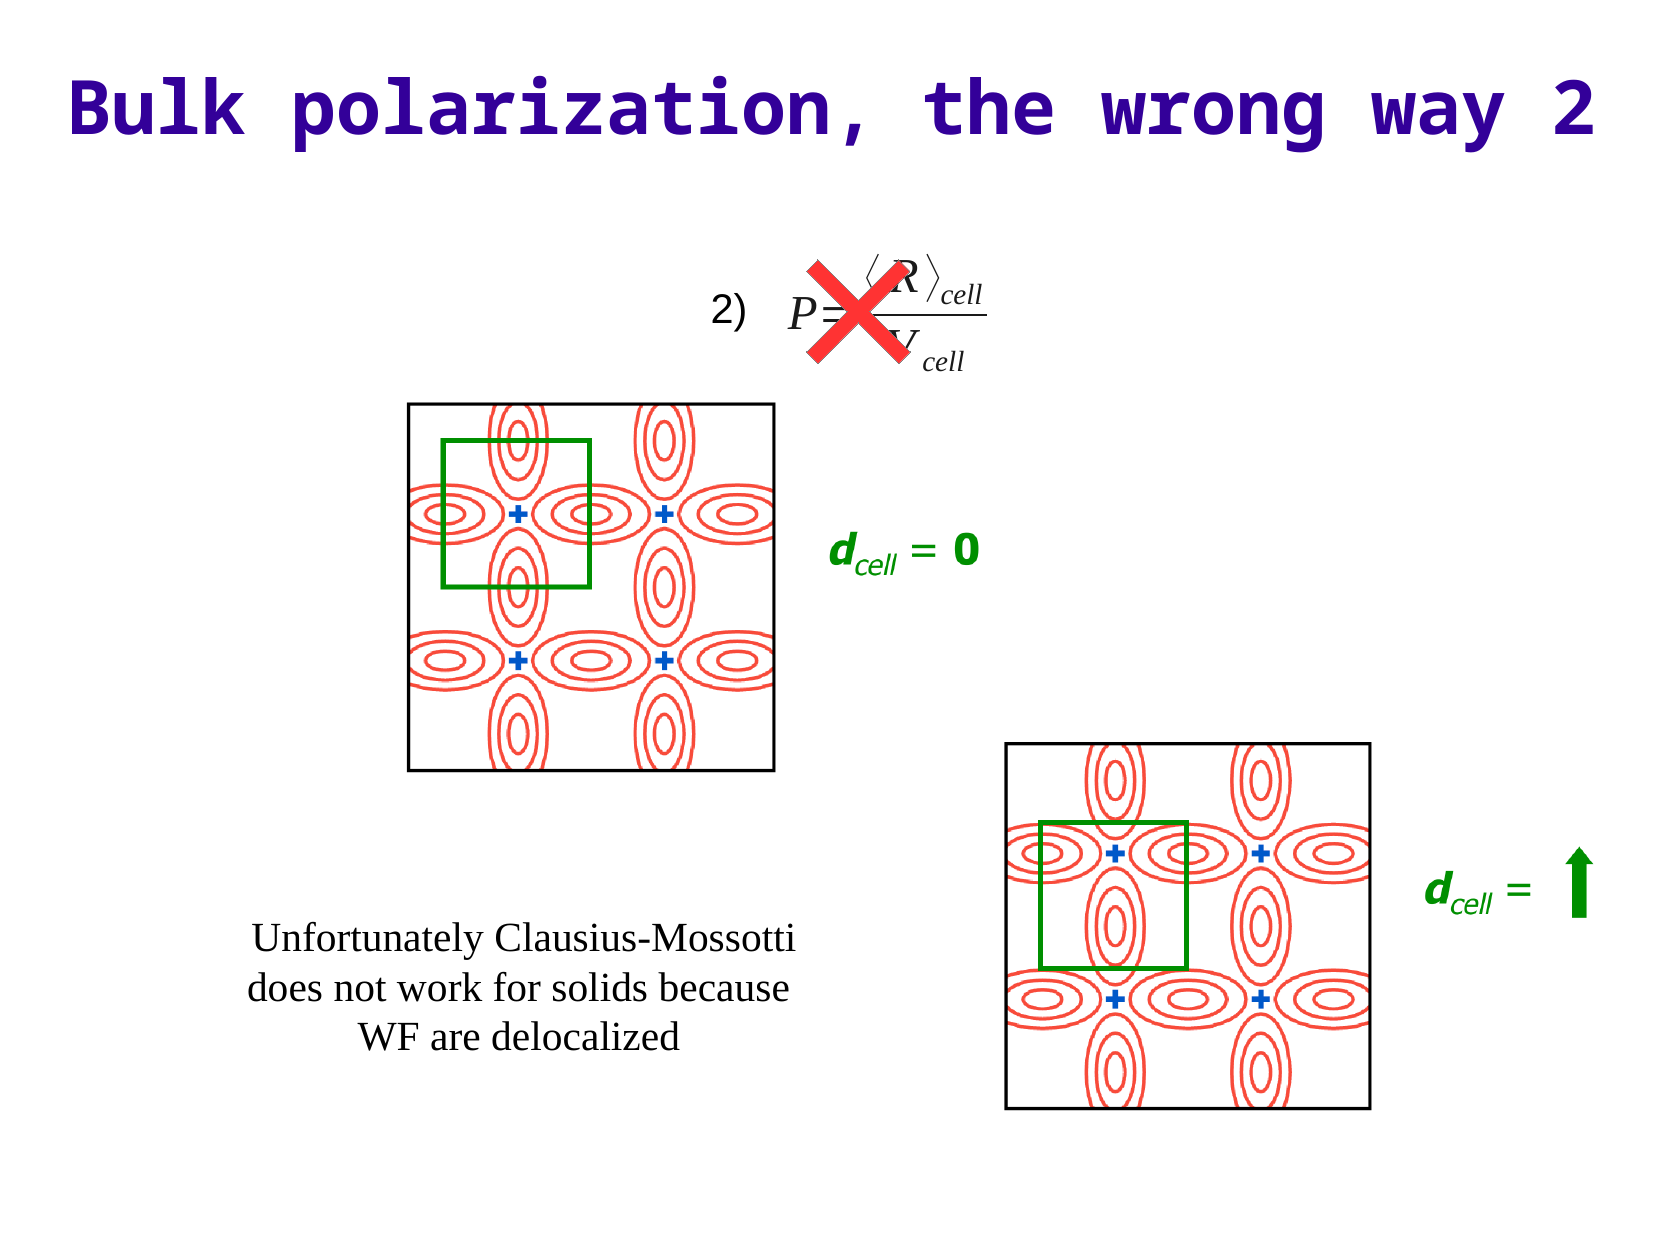

# Bulk polarization, the wrong way 2
2)
Unfortunately Clausius-Mossotti
does not work for solids because
WF are delocalized